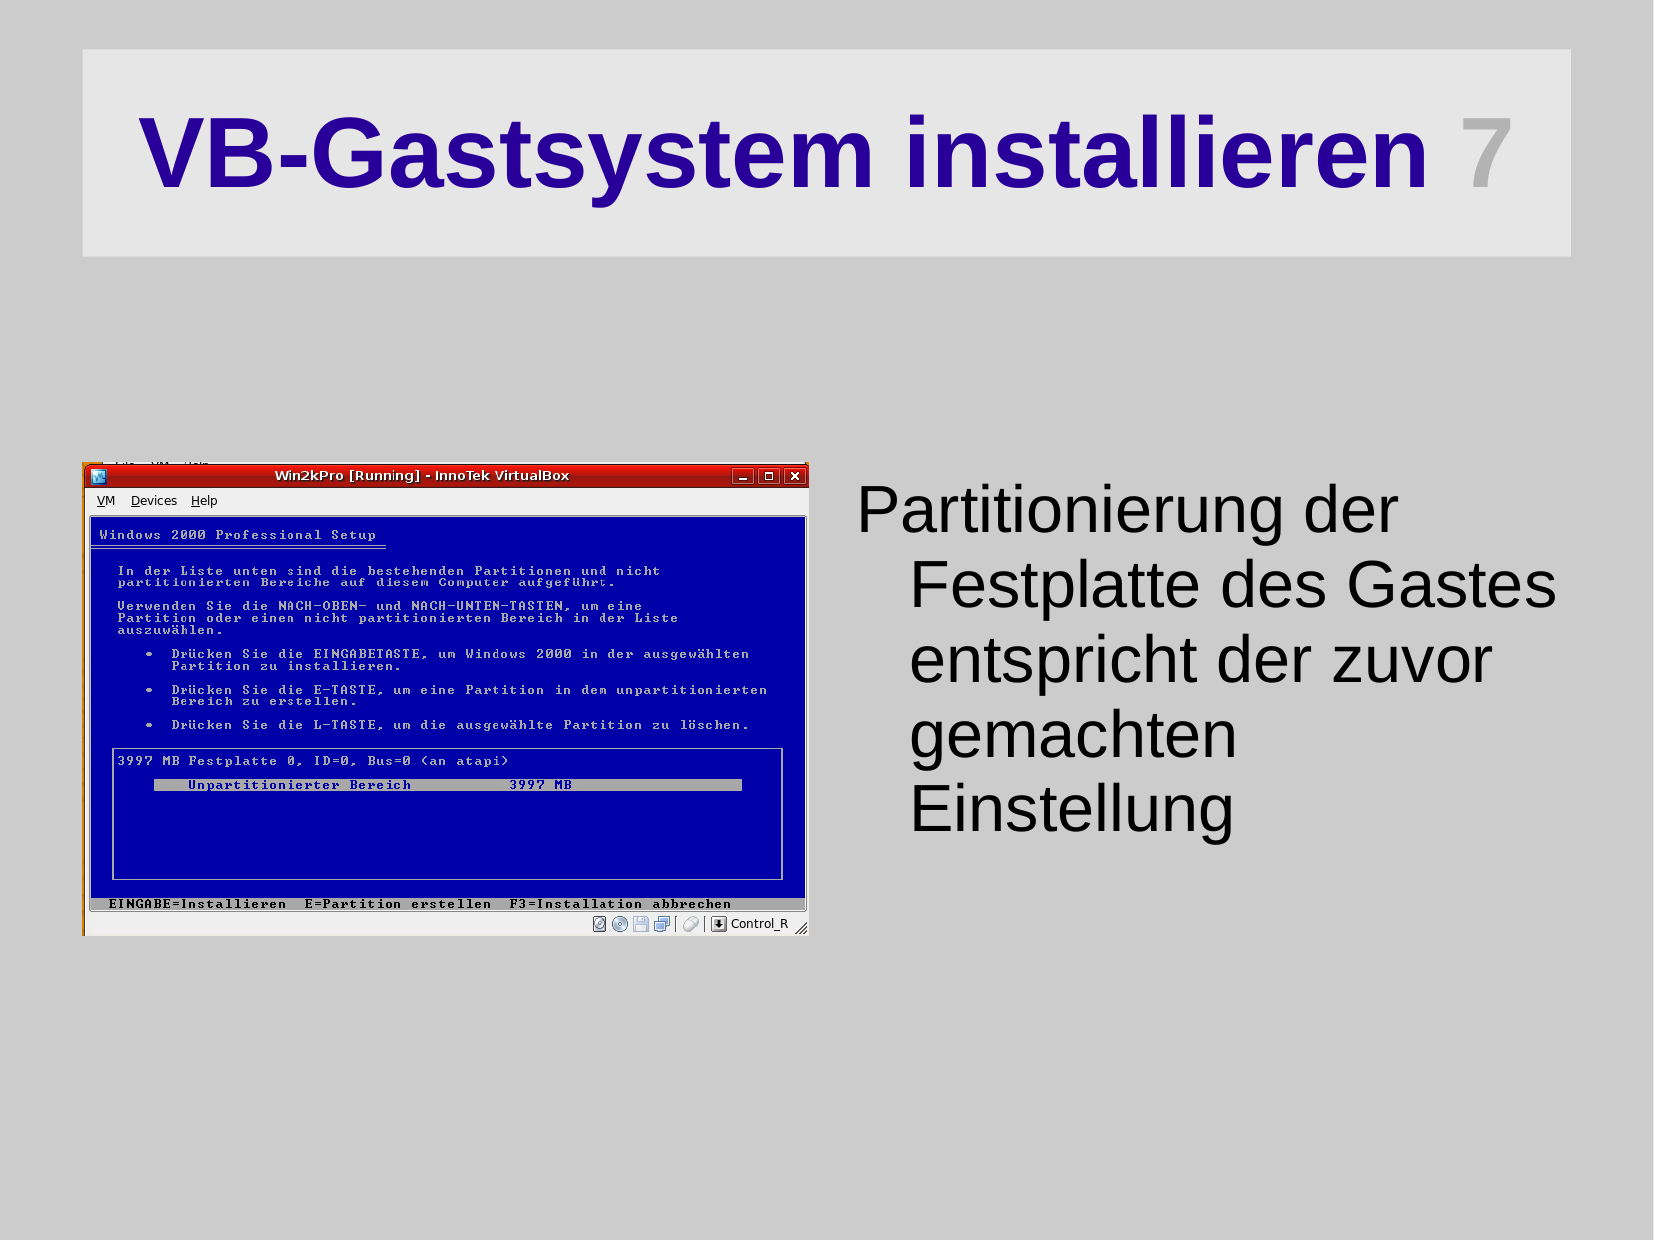

# VB-Gastsystem installieren 7
Partitionierung der Festplatte des Gastes entspricht der zuvor gemachten Einstellung